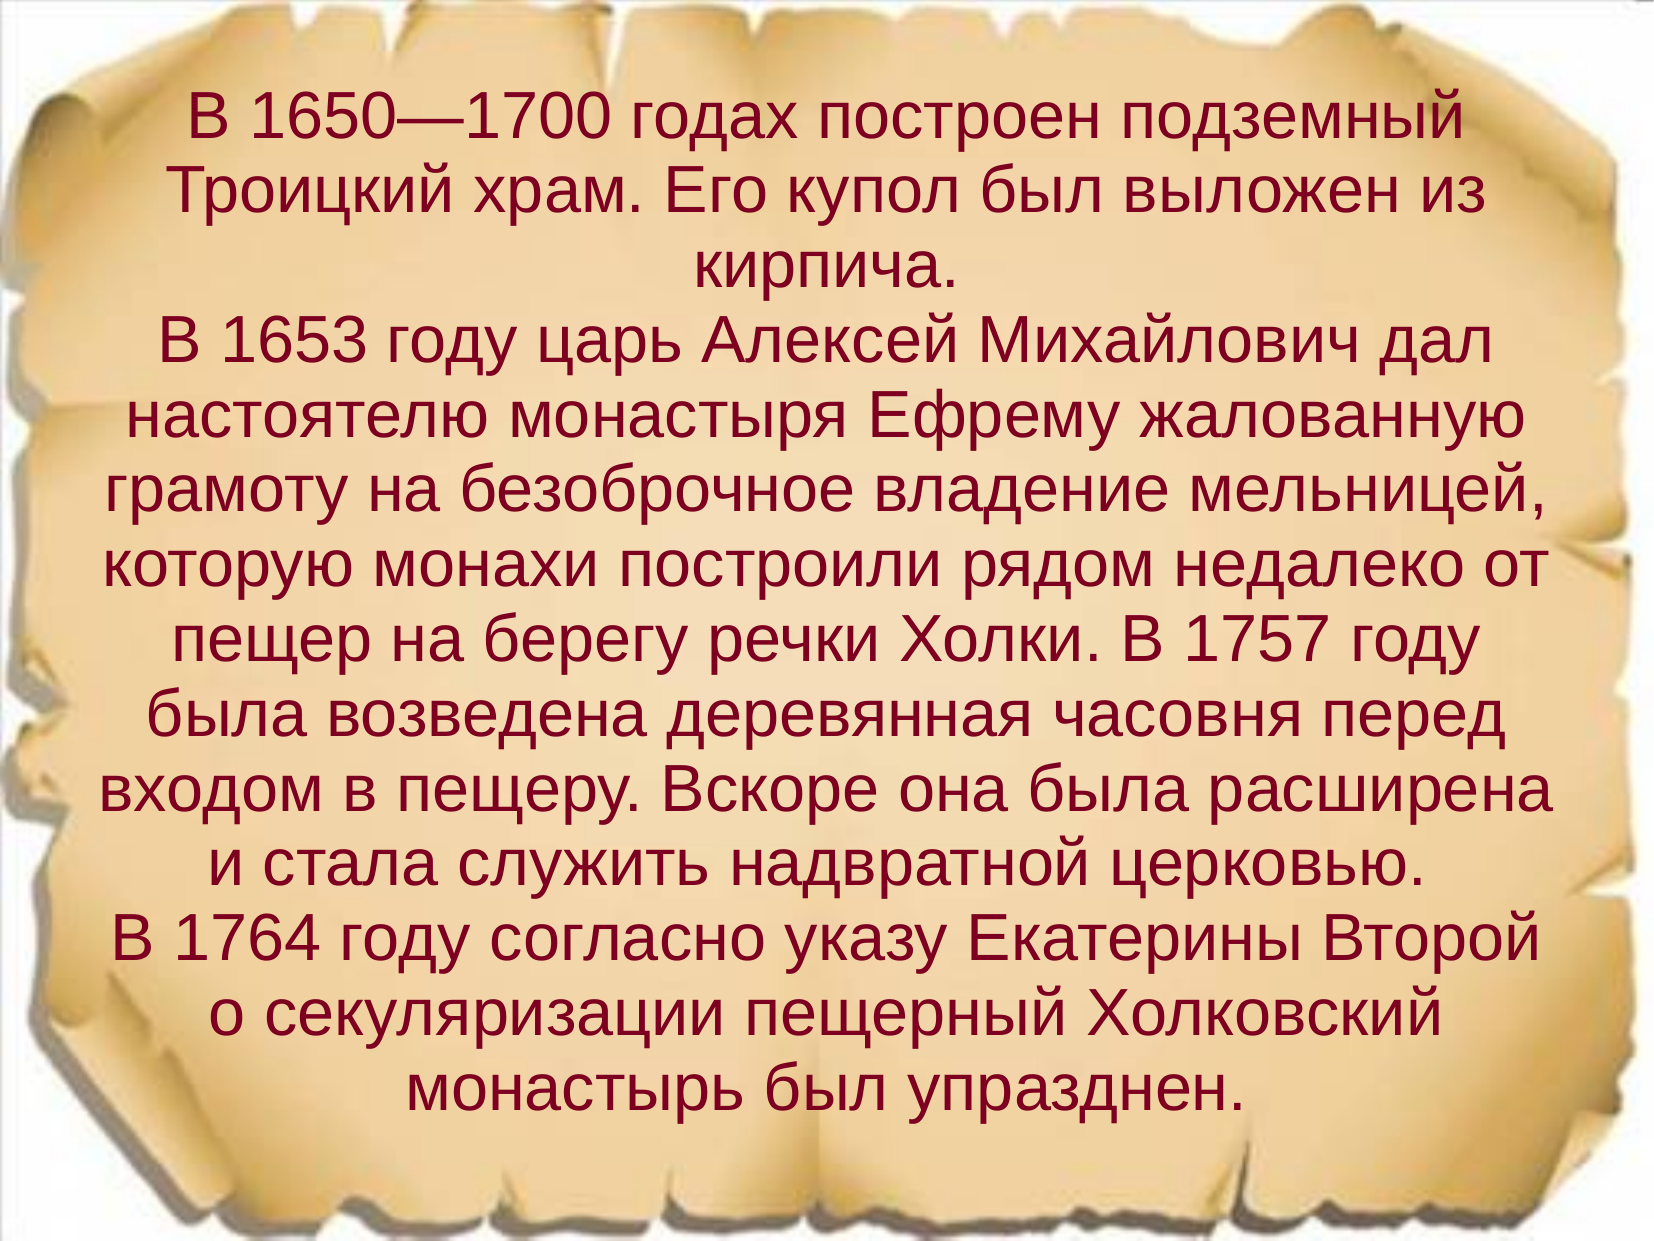

# В 1650―1700 годах построен подземный Троицкий храм. Его купол был выложен из кирпича. В 1653 году царь Алексей Михайлович дал настоятелю монастыря Ефрему жалованную грамоту на безоброчное владение мельницей, которую монахи построили рядом недалеко от пещер на берегу речки Холки. В 1757 году была возведена деревянная часовня перед входом в пещеру. Вскоре она была расширена и стала служить надвратной церковью. В 1764 году согласно указу Екатерины Второй о секуляризации пещерный Холковский монастырь был упразднен.